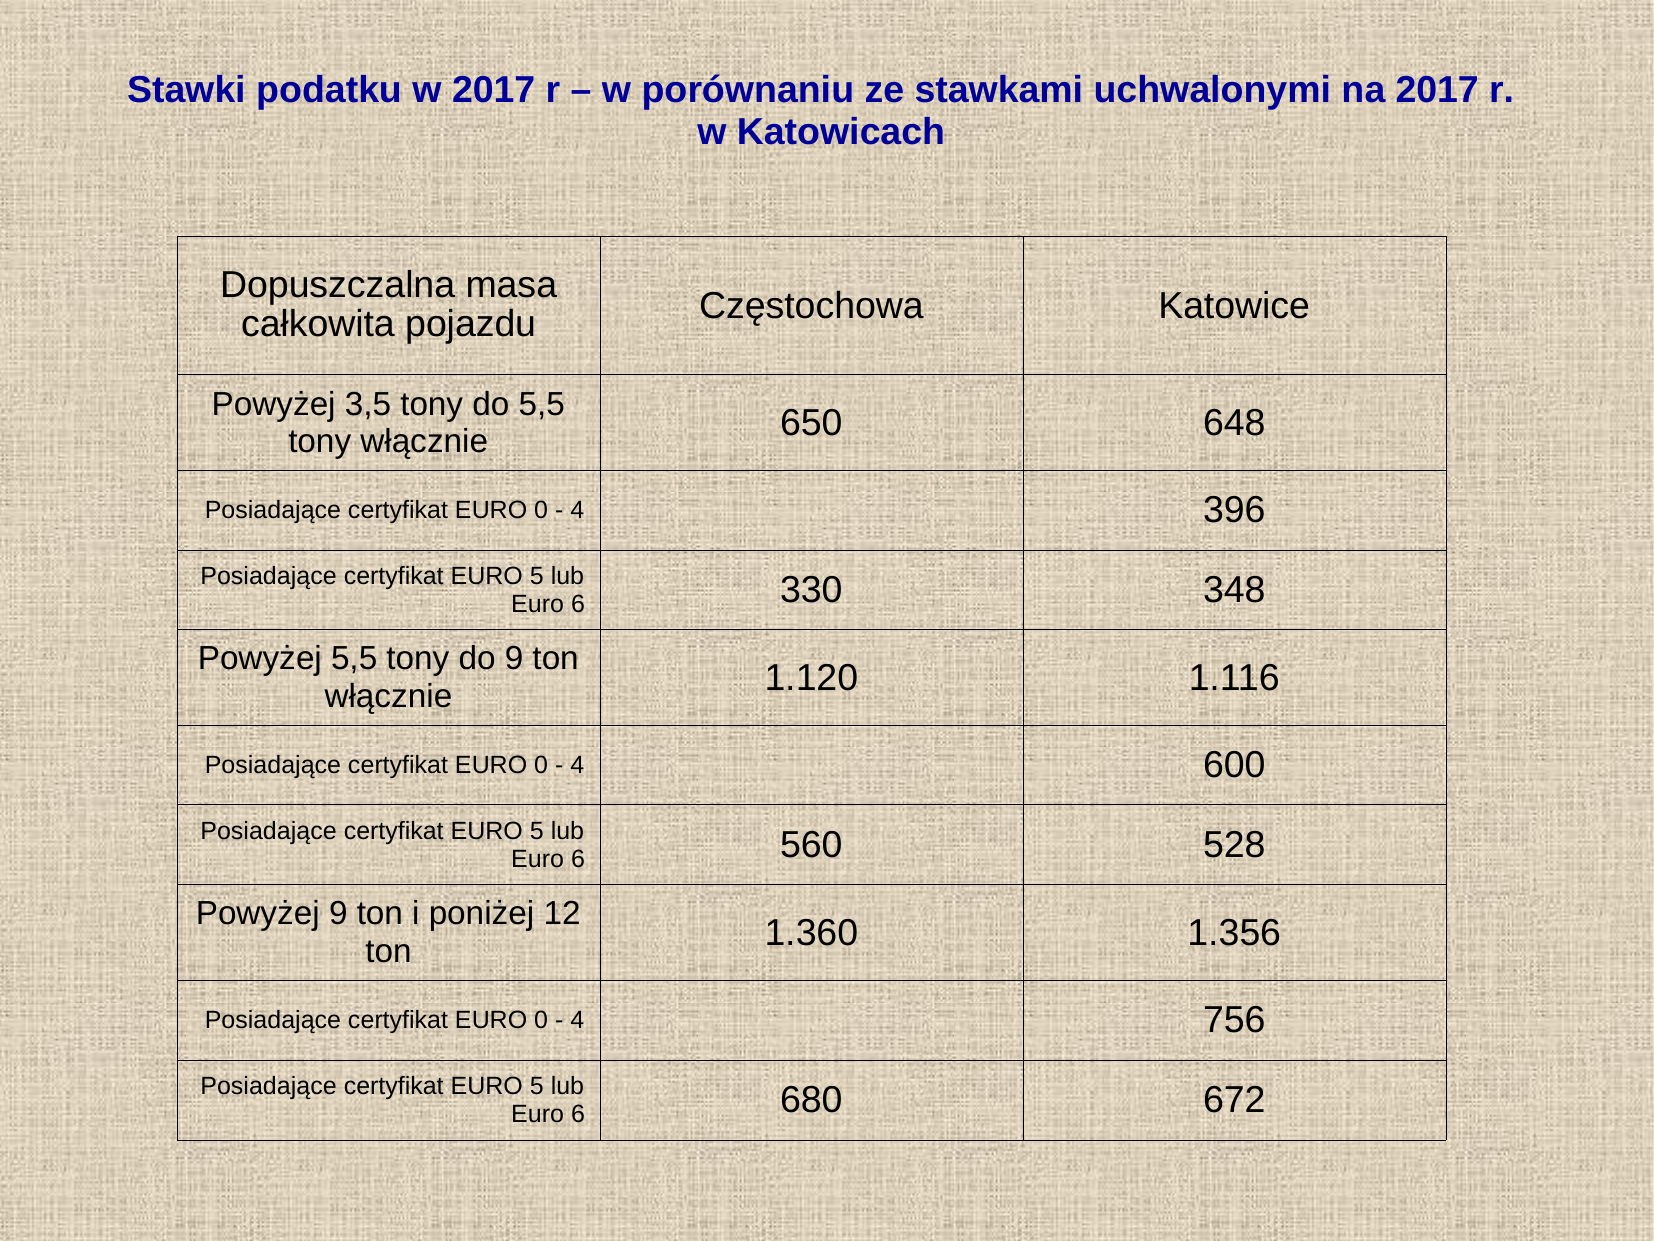

Stawki podatku w 2017 r – w porównaniu ze stawkami uchwalonymi na 2017 r.
w Katowicach
| Dopuszczalna masa całkowita pojazdu | Częstochowa | Katowice |
| --- | --- | --- |
| Powyżej 3,5 tony do 5,5 tony włącznie | 650 | 648 |
| Posiadające certyfikat EURO 0 - 4 | | 396 |
| Posiadające certyfikat EURO 5 lub Euro 6 | 330 | 348 |
| Powyżej 5,5 tony do 9 ton włącznie | 1.120 | 1.116 |
| Posiadające certyfikat EURO 0 - 4 | | 600 |
| Posiadające certyfikat EURO 5 lub Euro 6 | 560 | 528 |
| Powyżej 9 ton i poniżej 12 ton | 1.360 | 1.356 |
| Posiadające certyfikat EURO 0 - 4 | | 756 |
| Posiadające certyfikat EURO 5 lub Euro 6 | 680 | 672 |